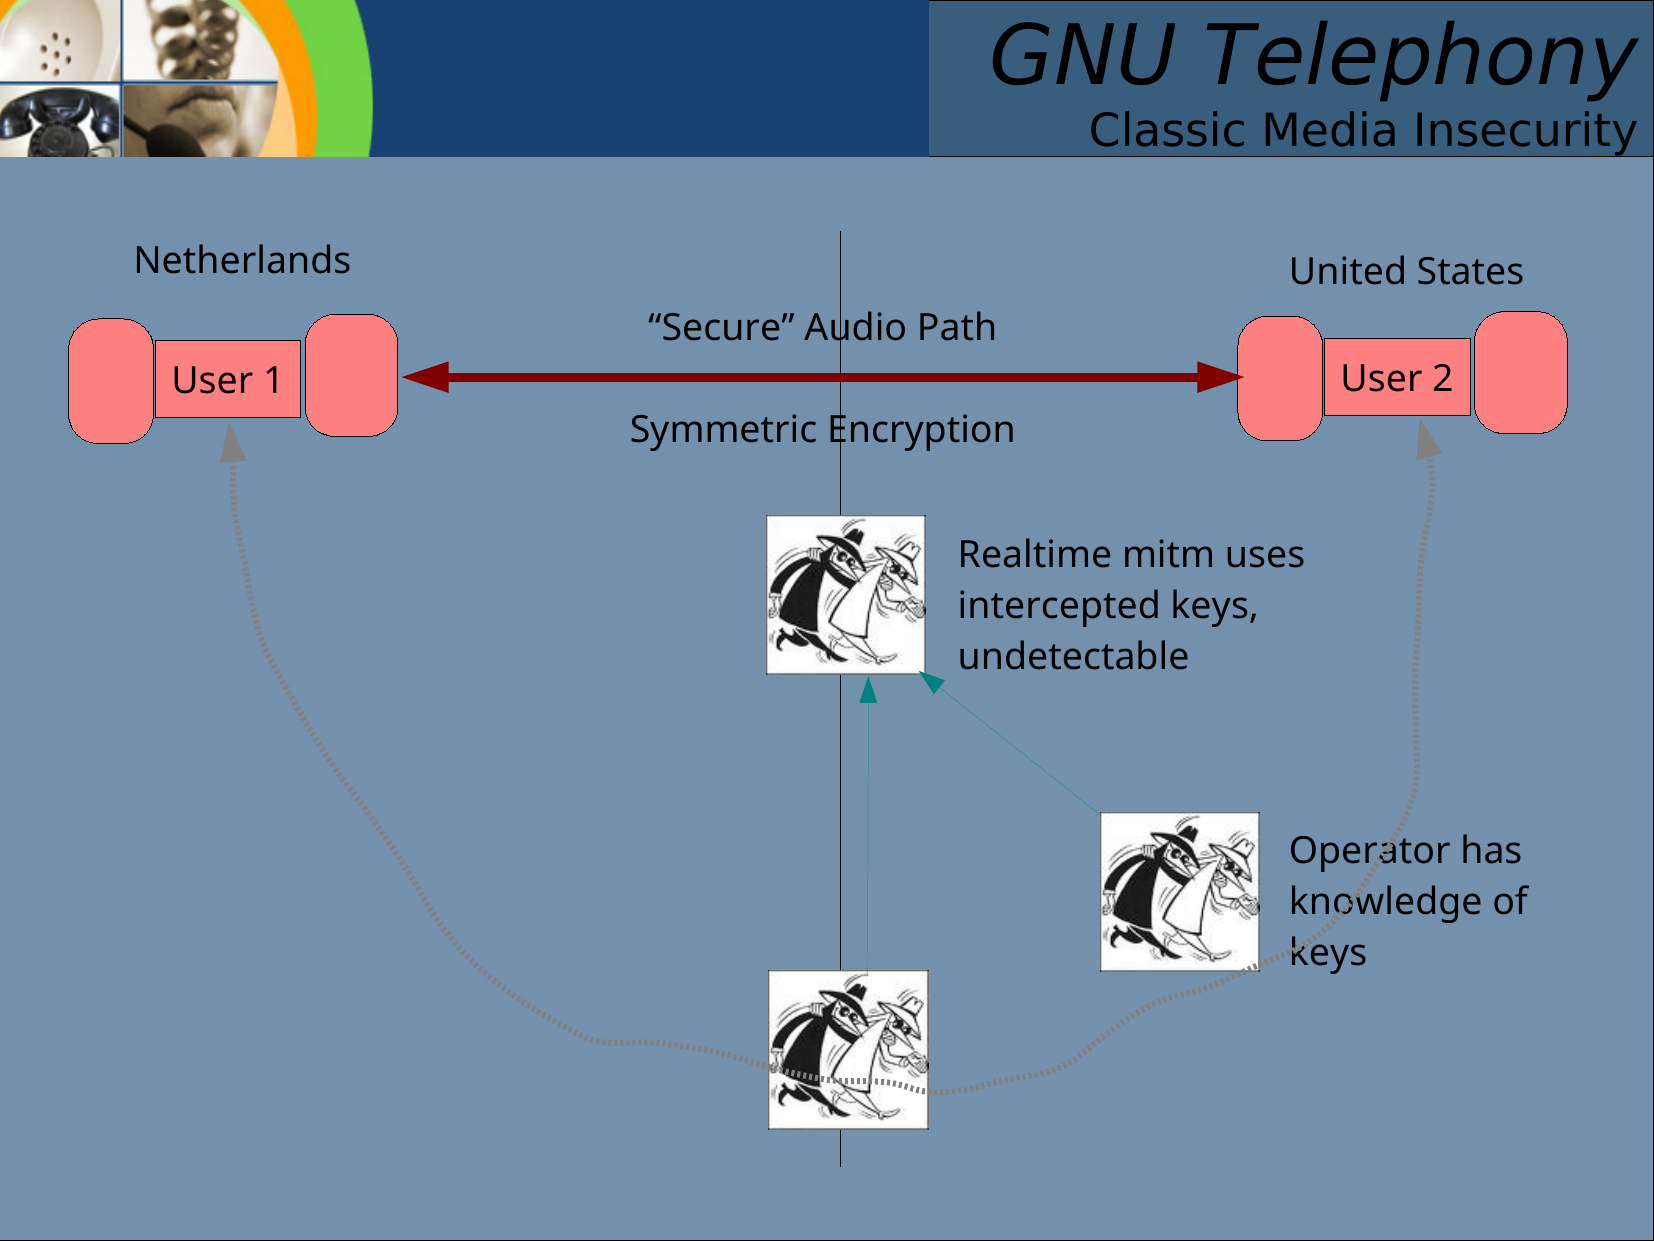

GNU Telephony
Classic Media Insecurity
Netherlands
United States
#
User 2
User 1
“Secure” Audio Path
Symmetric Encryption
Realtime mitm uses
intercepted keys,
undetectable
Operator has
knowledge of
keys